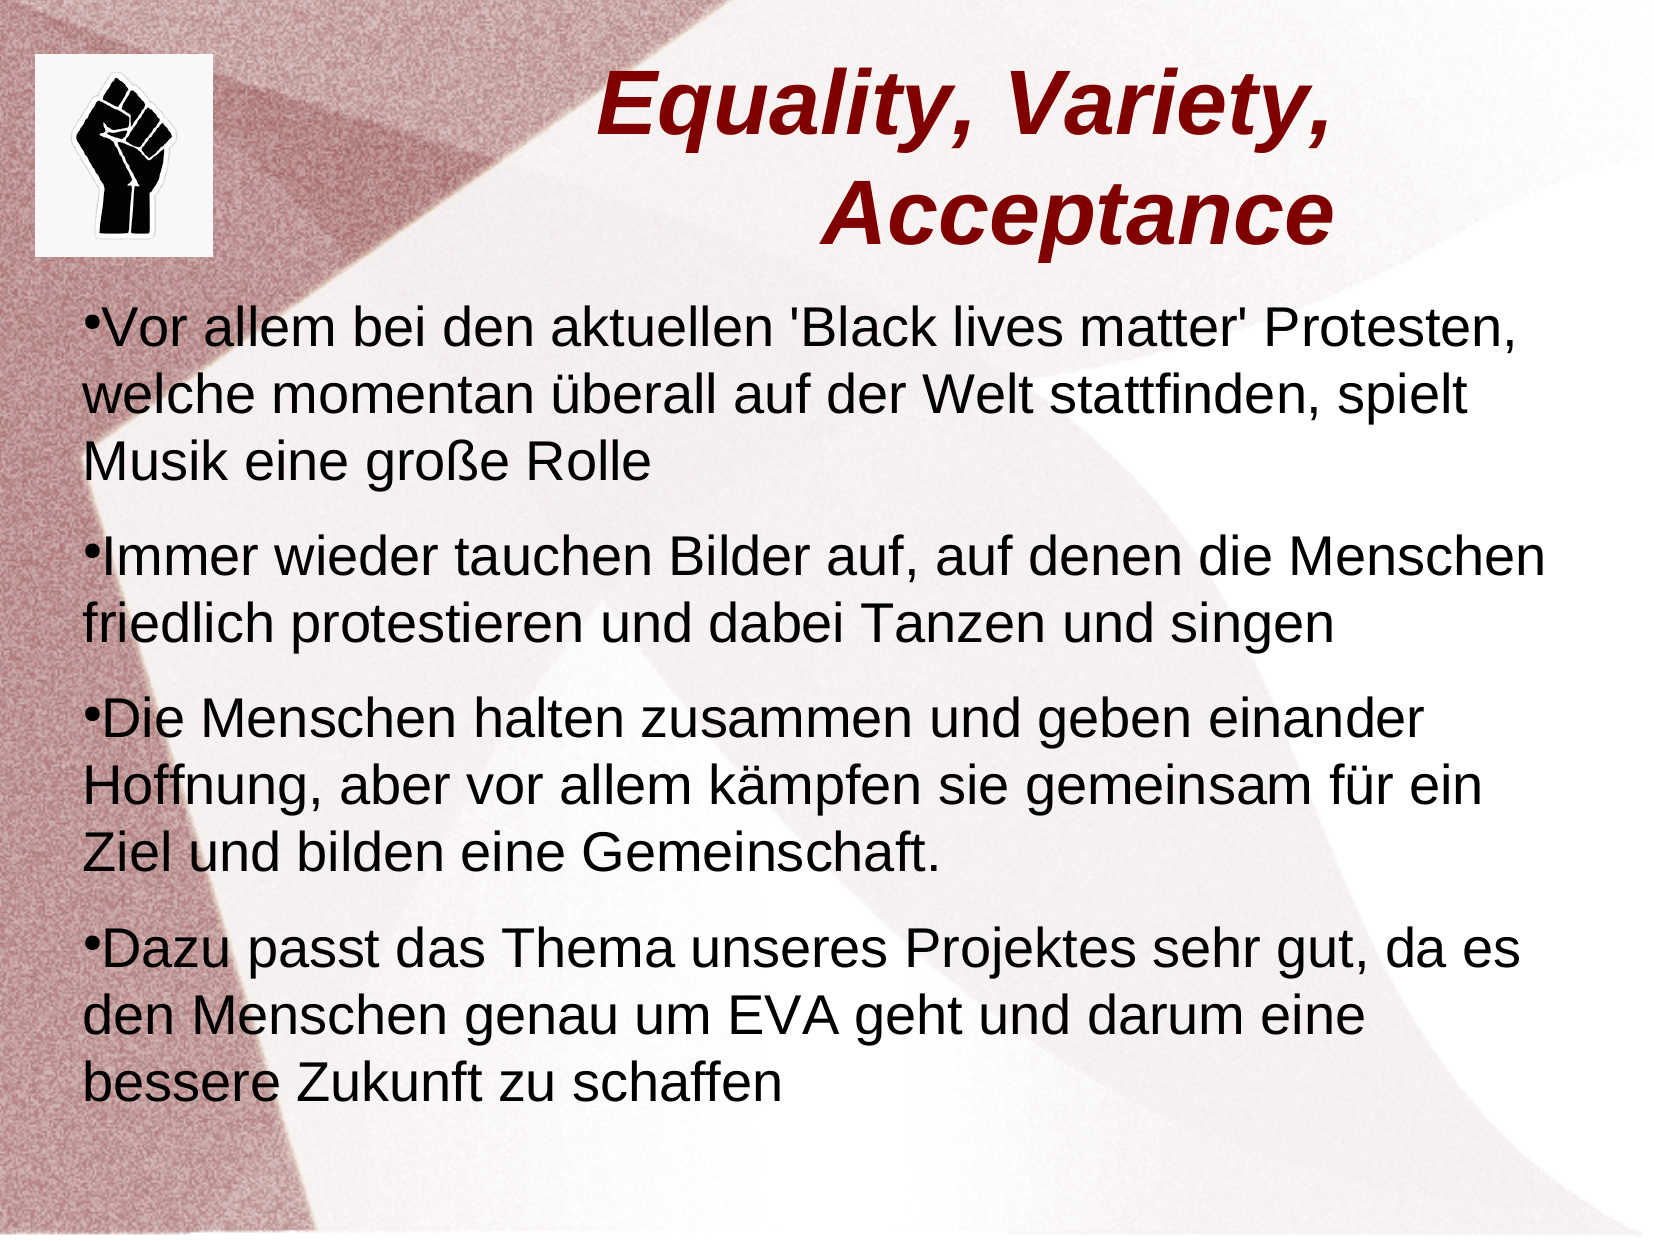

# Equality, Variety, Acceptance
Vor allem bei den aktuellen 'Black lives matter' Protesten, welche momentan überall auf der Welt stattfinden, spielt Musik eine große Rolle
Immer wieder tauchen Bilder auf, auf denen die Menschen friedlich protestieren und dabei Tanzen und singen
Die Menschen halten zusammen und geben einander Hoffnung, aber vor allem kämpfen sie gemeinsam für ein Ziel und bilden eine Gemeinschaft.
Dazu passt das Thema unseres Projektes sehr gut, da es den Menschen genau um EVA geht und darum eine bessere Zukunft zu schaffen